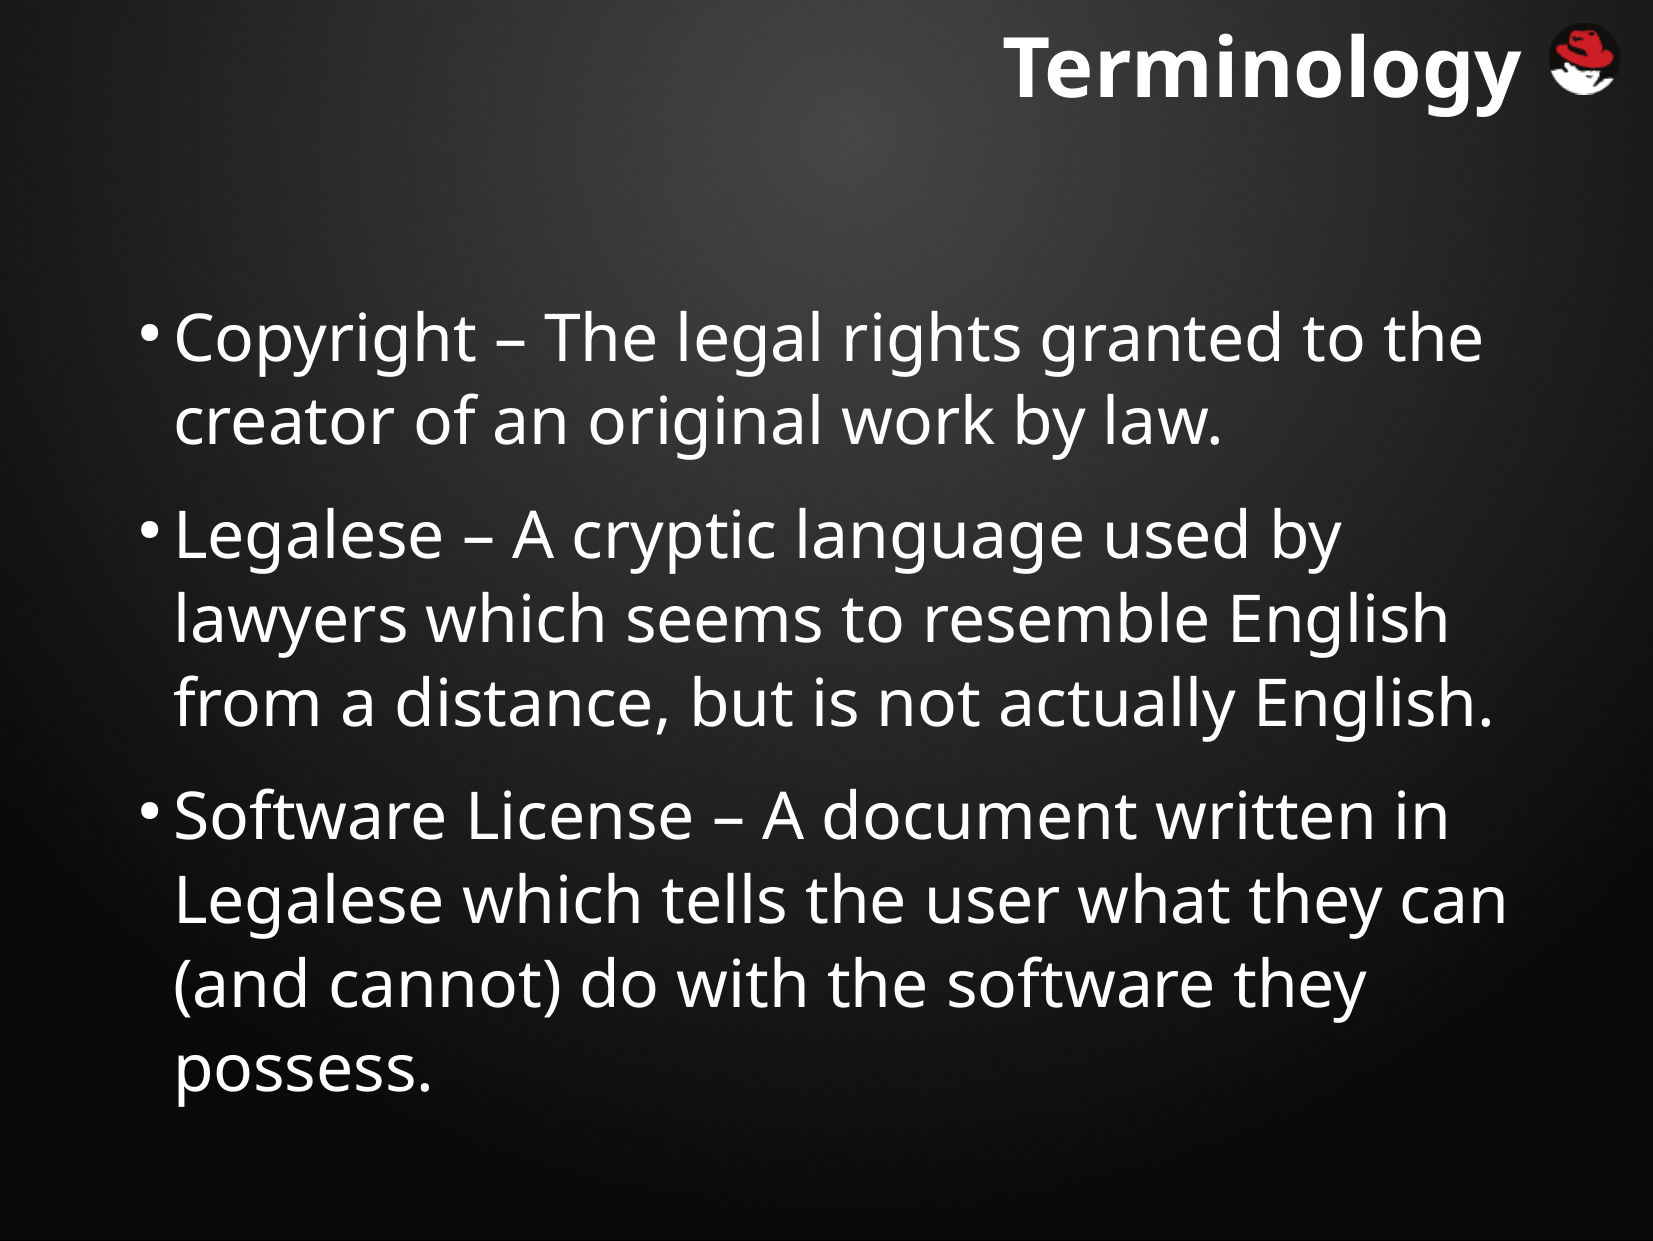

# Terminology
Copyright – The legal rights granted to the creator of an original work by law.
Legalese – A cryptic language used by lawyers which seems to resemble English from a distance, but is not actually English.
Software License – A document written in Legalese which tells the user what they can (and cannot) do with the software they possess.